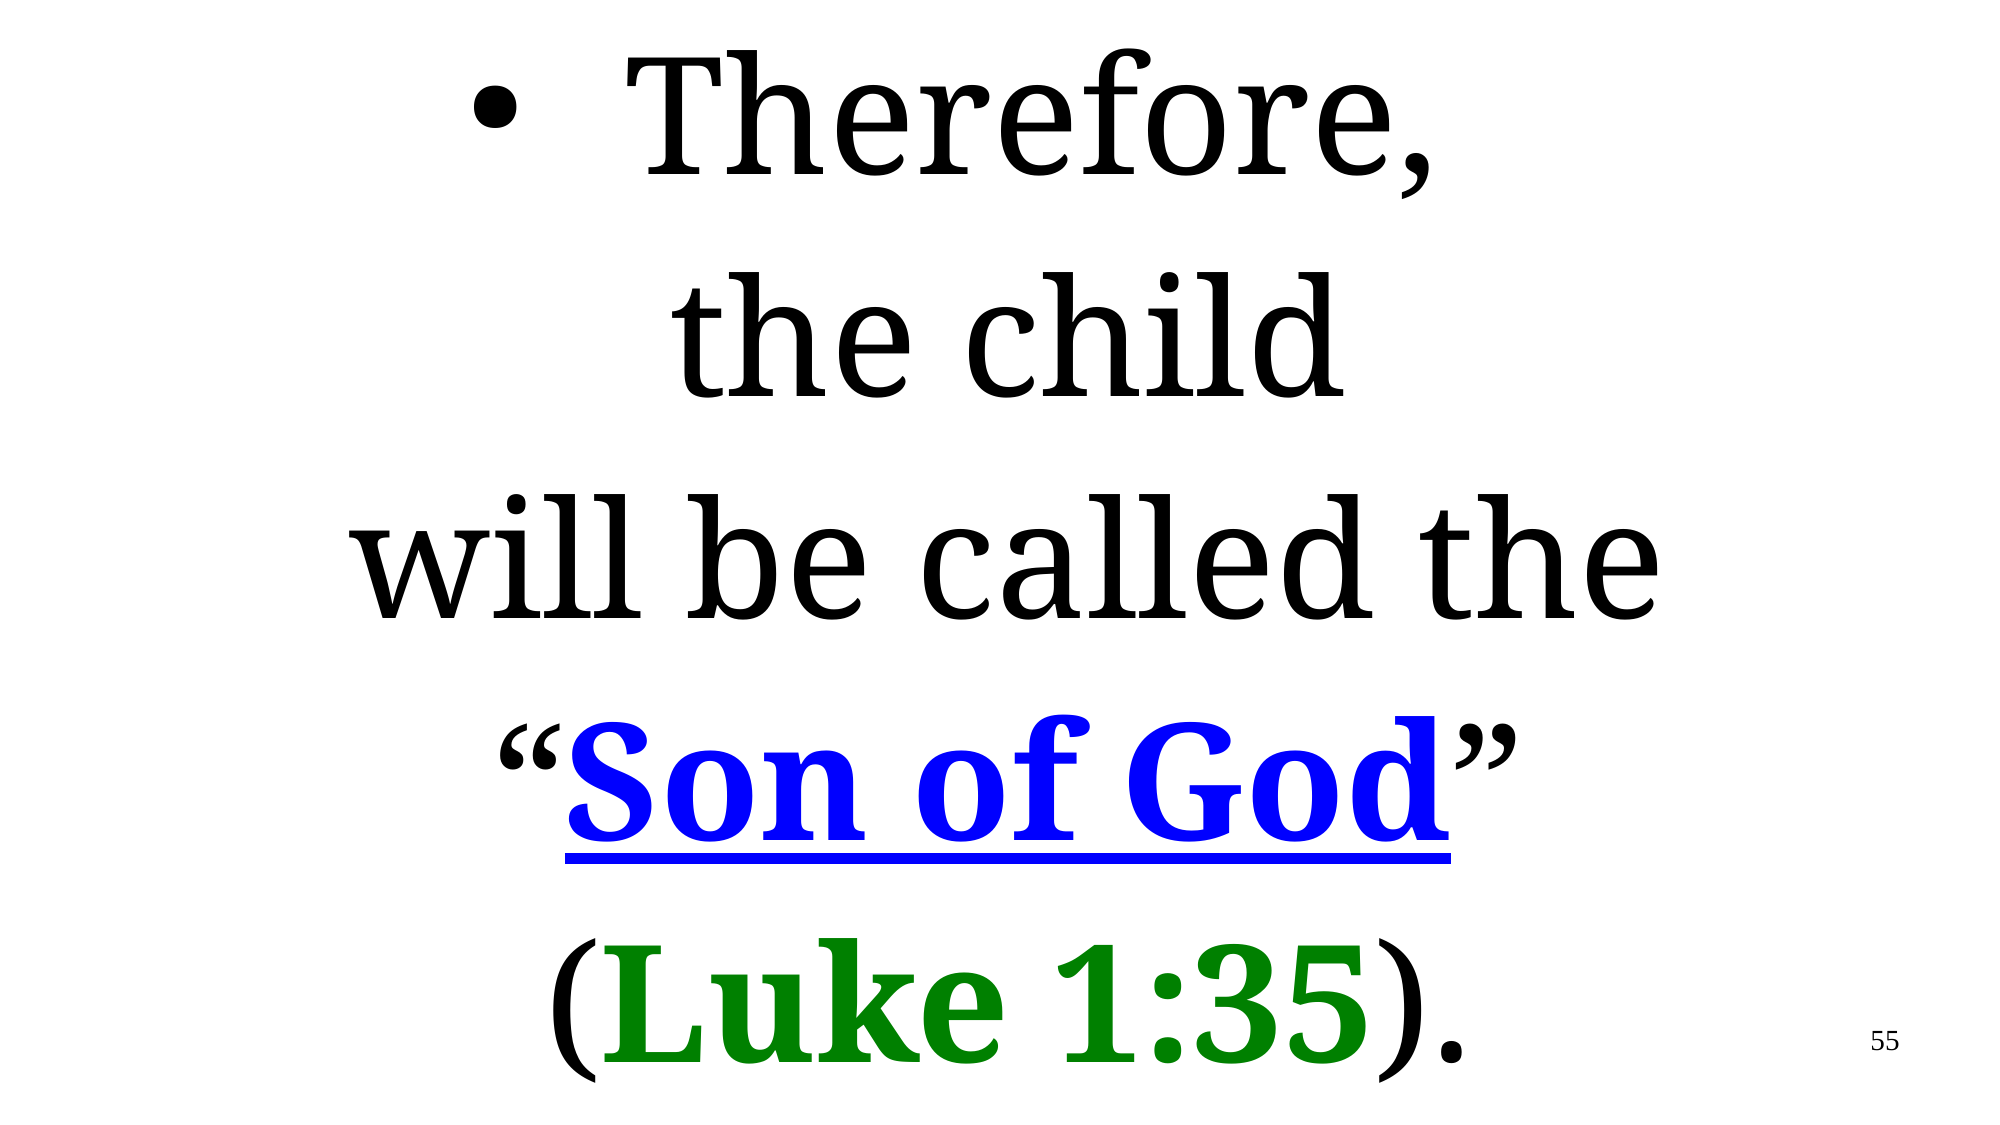

# Therefore, the child will be called the “Son of God” (Luke 1:35).
55